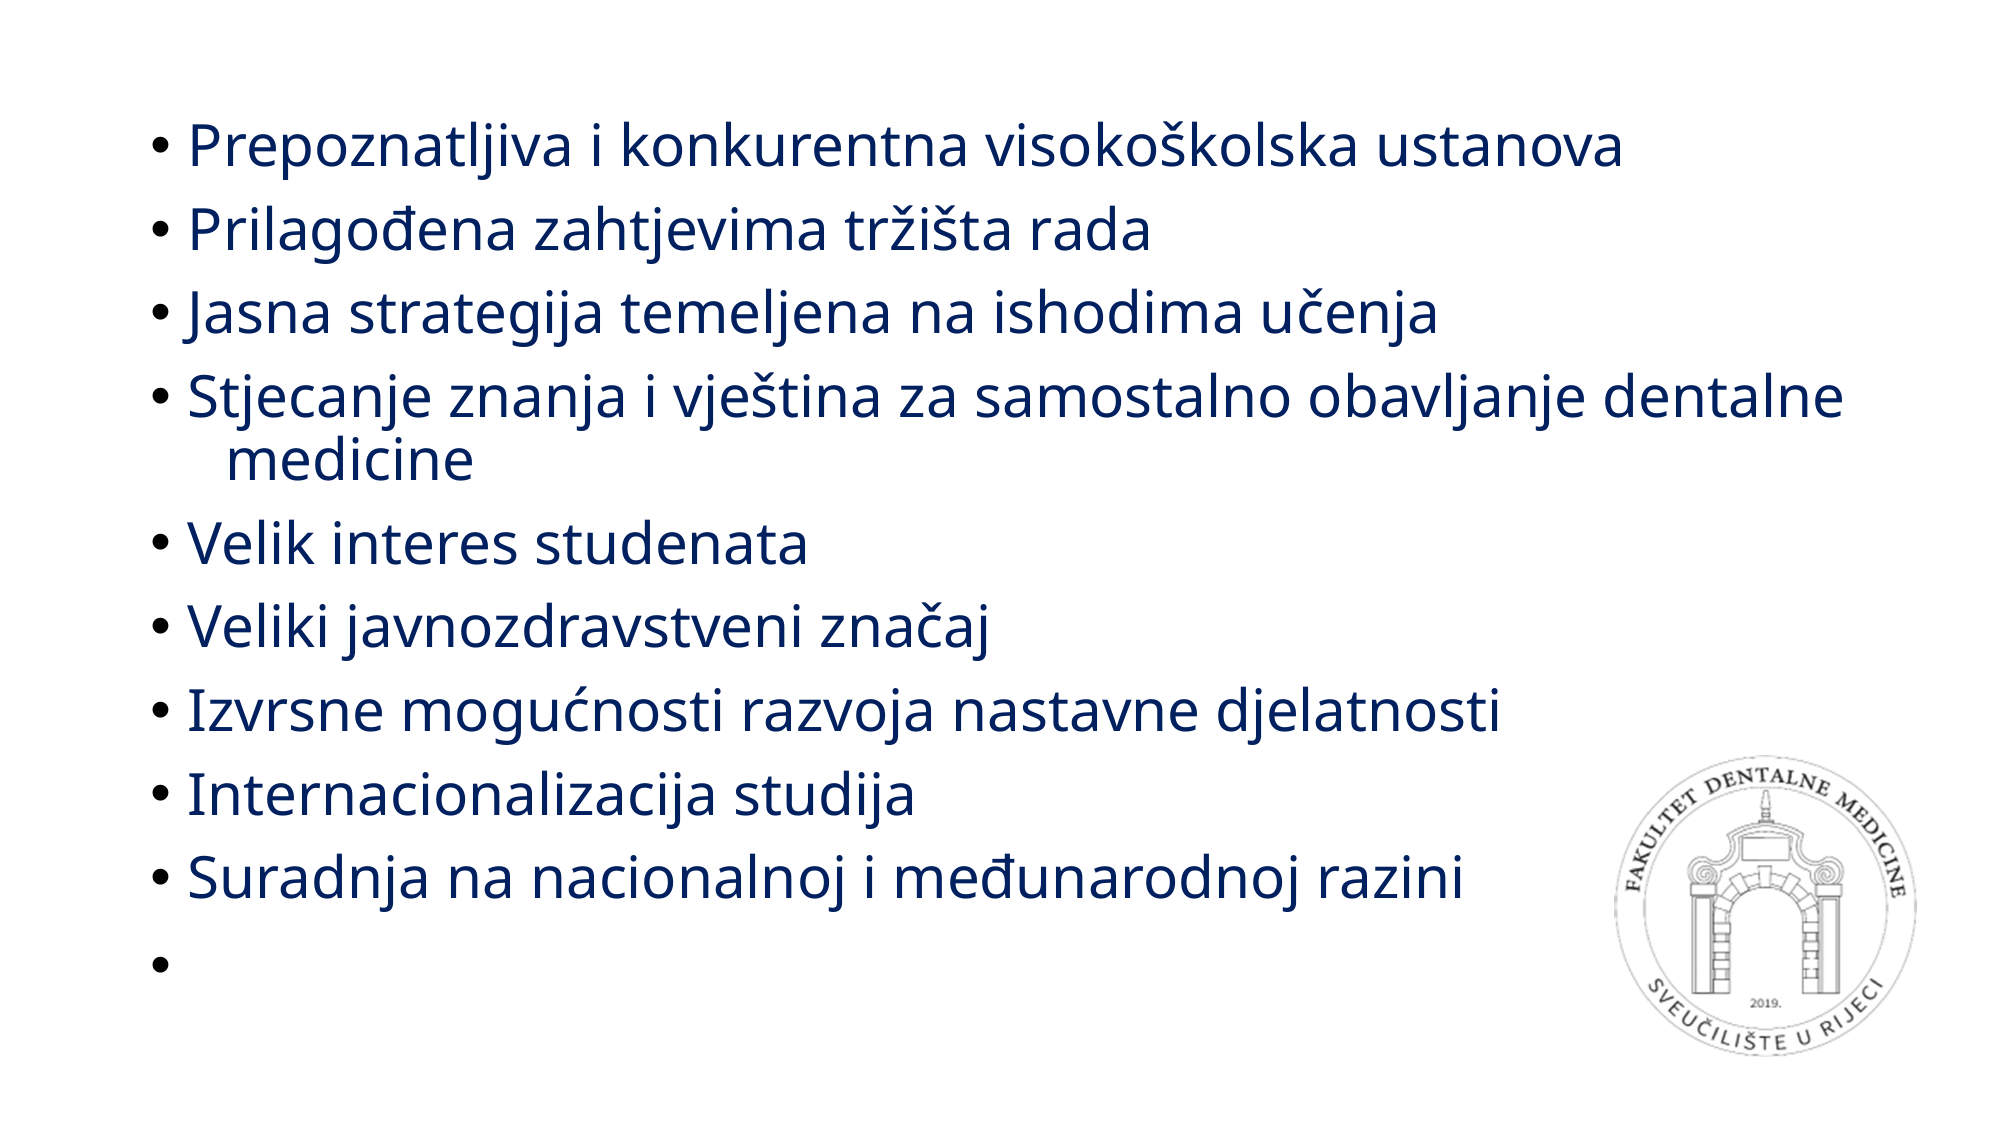

# Prepoznatljiva i konkurentna visokoškolska ustanova
Prilagođena zahtjevima tržišta rada
Jasna strategija temeljena na ishodima učenja
Stjecanje znanja i vještina za samostalno obavljanje dentalne medicine
Velik interes studenata
Veliki javnozdravstveni značaj
Izvrsne mogućnosti razvoja nastavne djelatnosti
Internacionalizacija studija
Suradnja na nacionalnoj i međunarodnoj razini